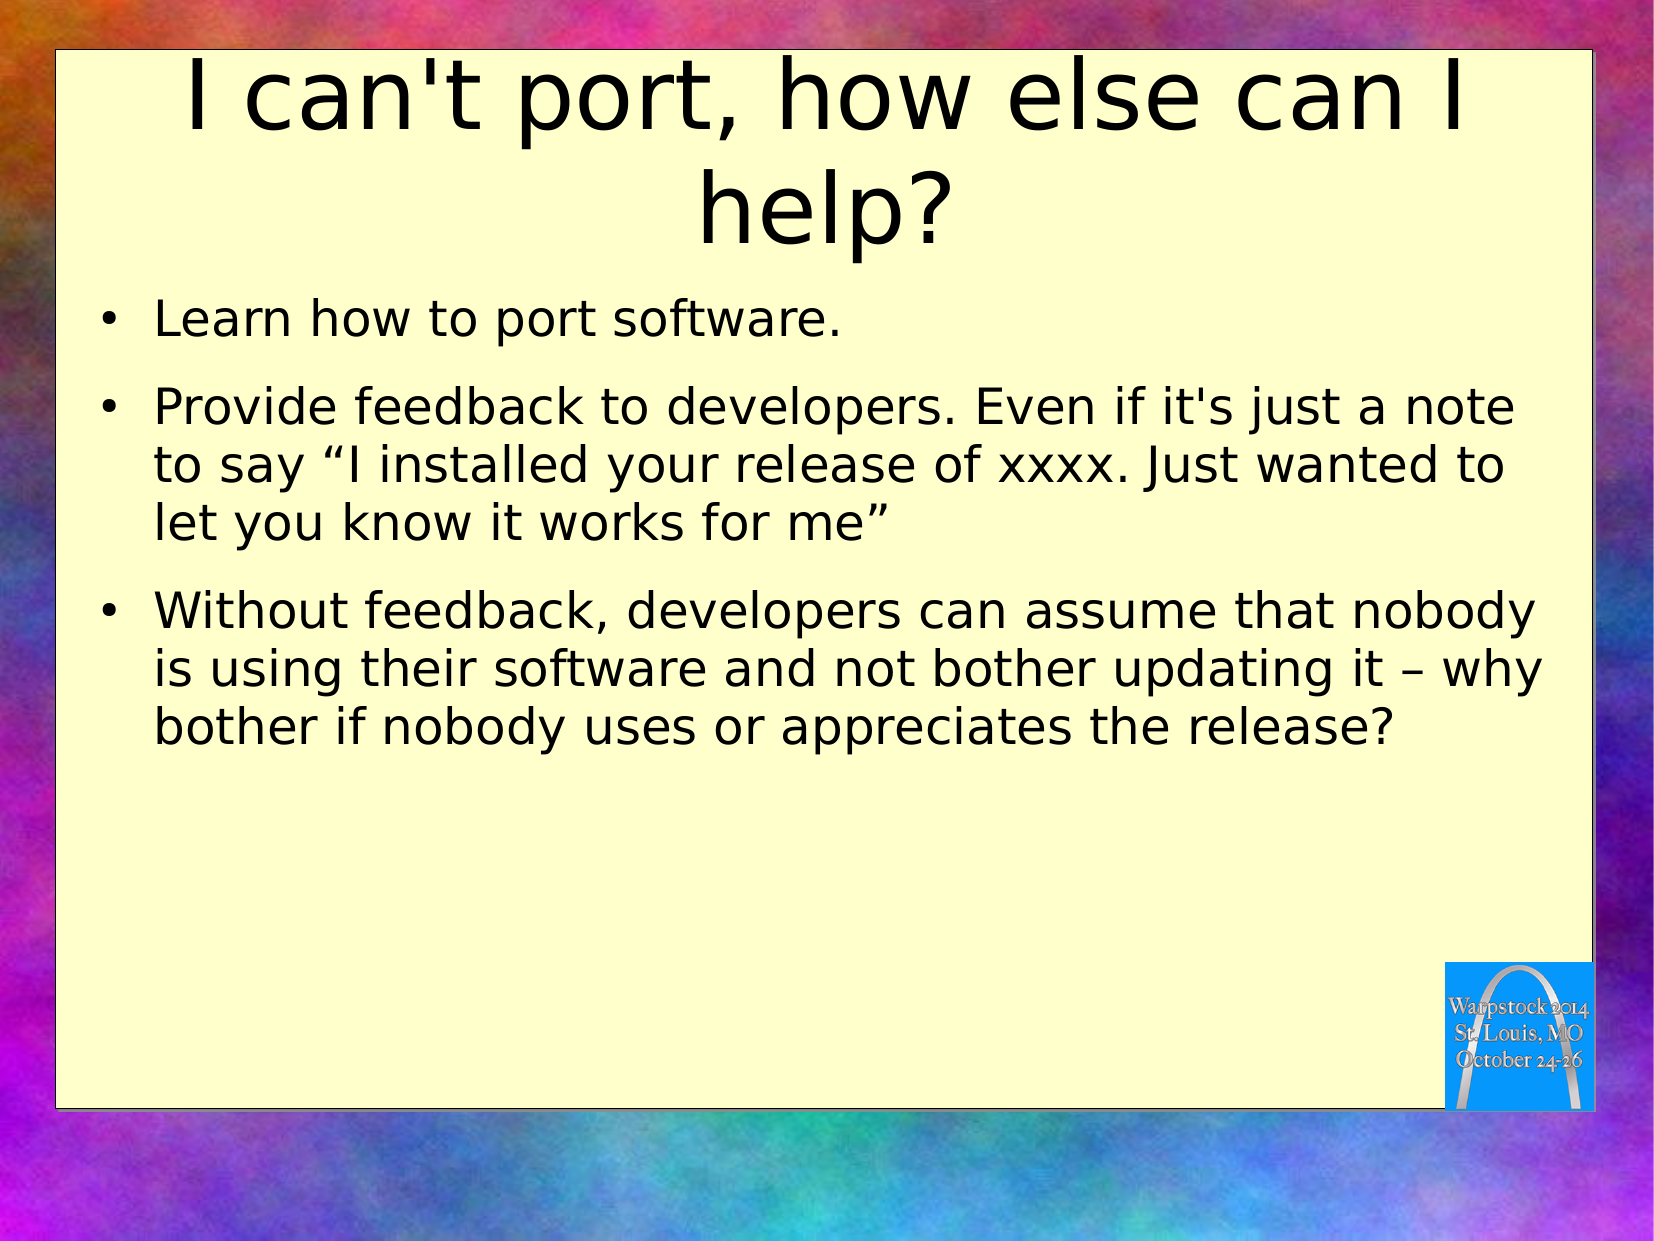

# I can't port, how else can I help?
Learn how to port software.
Provide feedback to developers. Even if it's just a note to say “I installed your release of xxxx. Just wanted to let you know it works for me”
Without feedback, developers can assume that nobody is using their software and not bother updating it – why bother if nobody uses or appreciates the release?